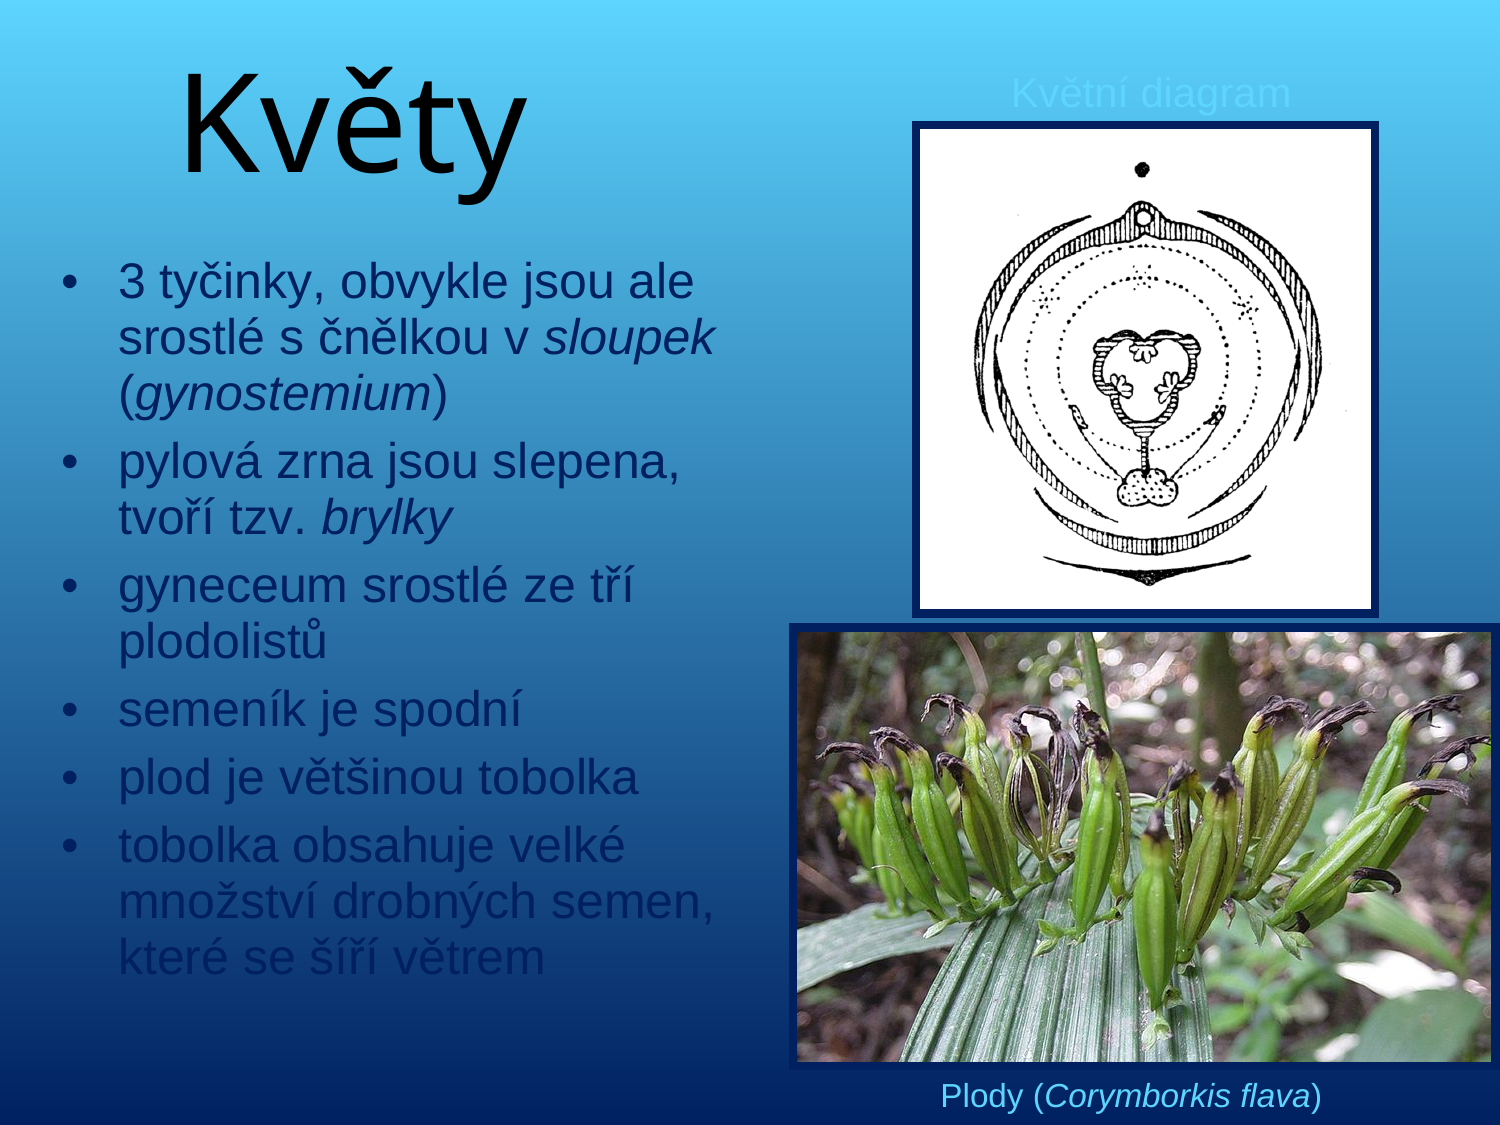

Květy
Květní diagram
# 3 tyčinky, obvykle jsou ale srostlé s čnělkou v sloupek (gynostemium)
pylová zrna jsou slepena, tvoří tzv. brylky
gyneceum srostlé ze tří plodolistů
semeník je spodní
plod je většinou tobolka
tobolka obsahuje velké množství drobných semen, které se šíří větrem
Plody (Corymborkis flava)